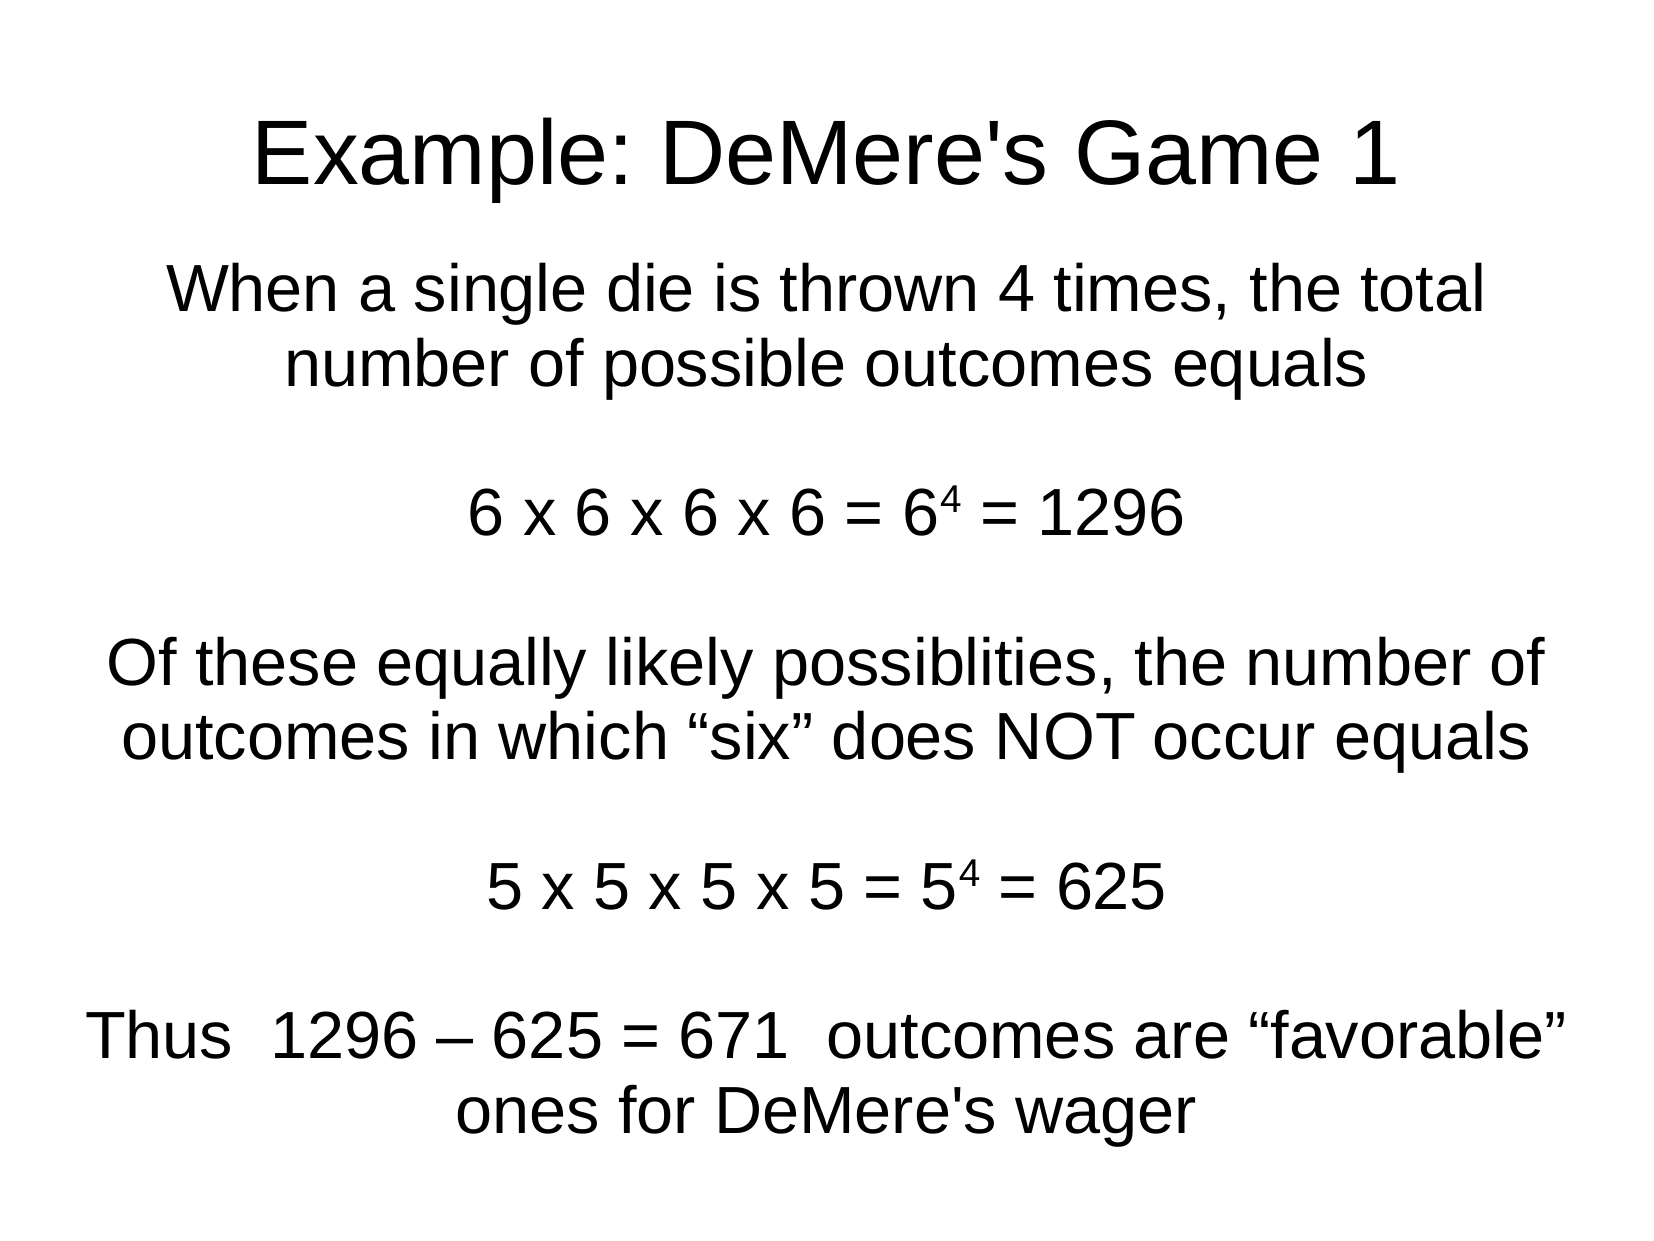

# Example: DeMere's Game 1
When a single die is thrown 4 times, the total number of possible outcomes equals
6 x 6 x 6 x 6 = 64 = 1296
Of these equally likely possiblities, the number of outcomes in which “six” does NOT occur equals
5 x 5 x 5 x 5 = 54 = 625
Thus 1296 – 625 = 671 outcomes are “favorable” ones for DeMere's wager